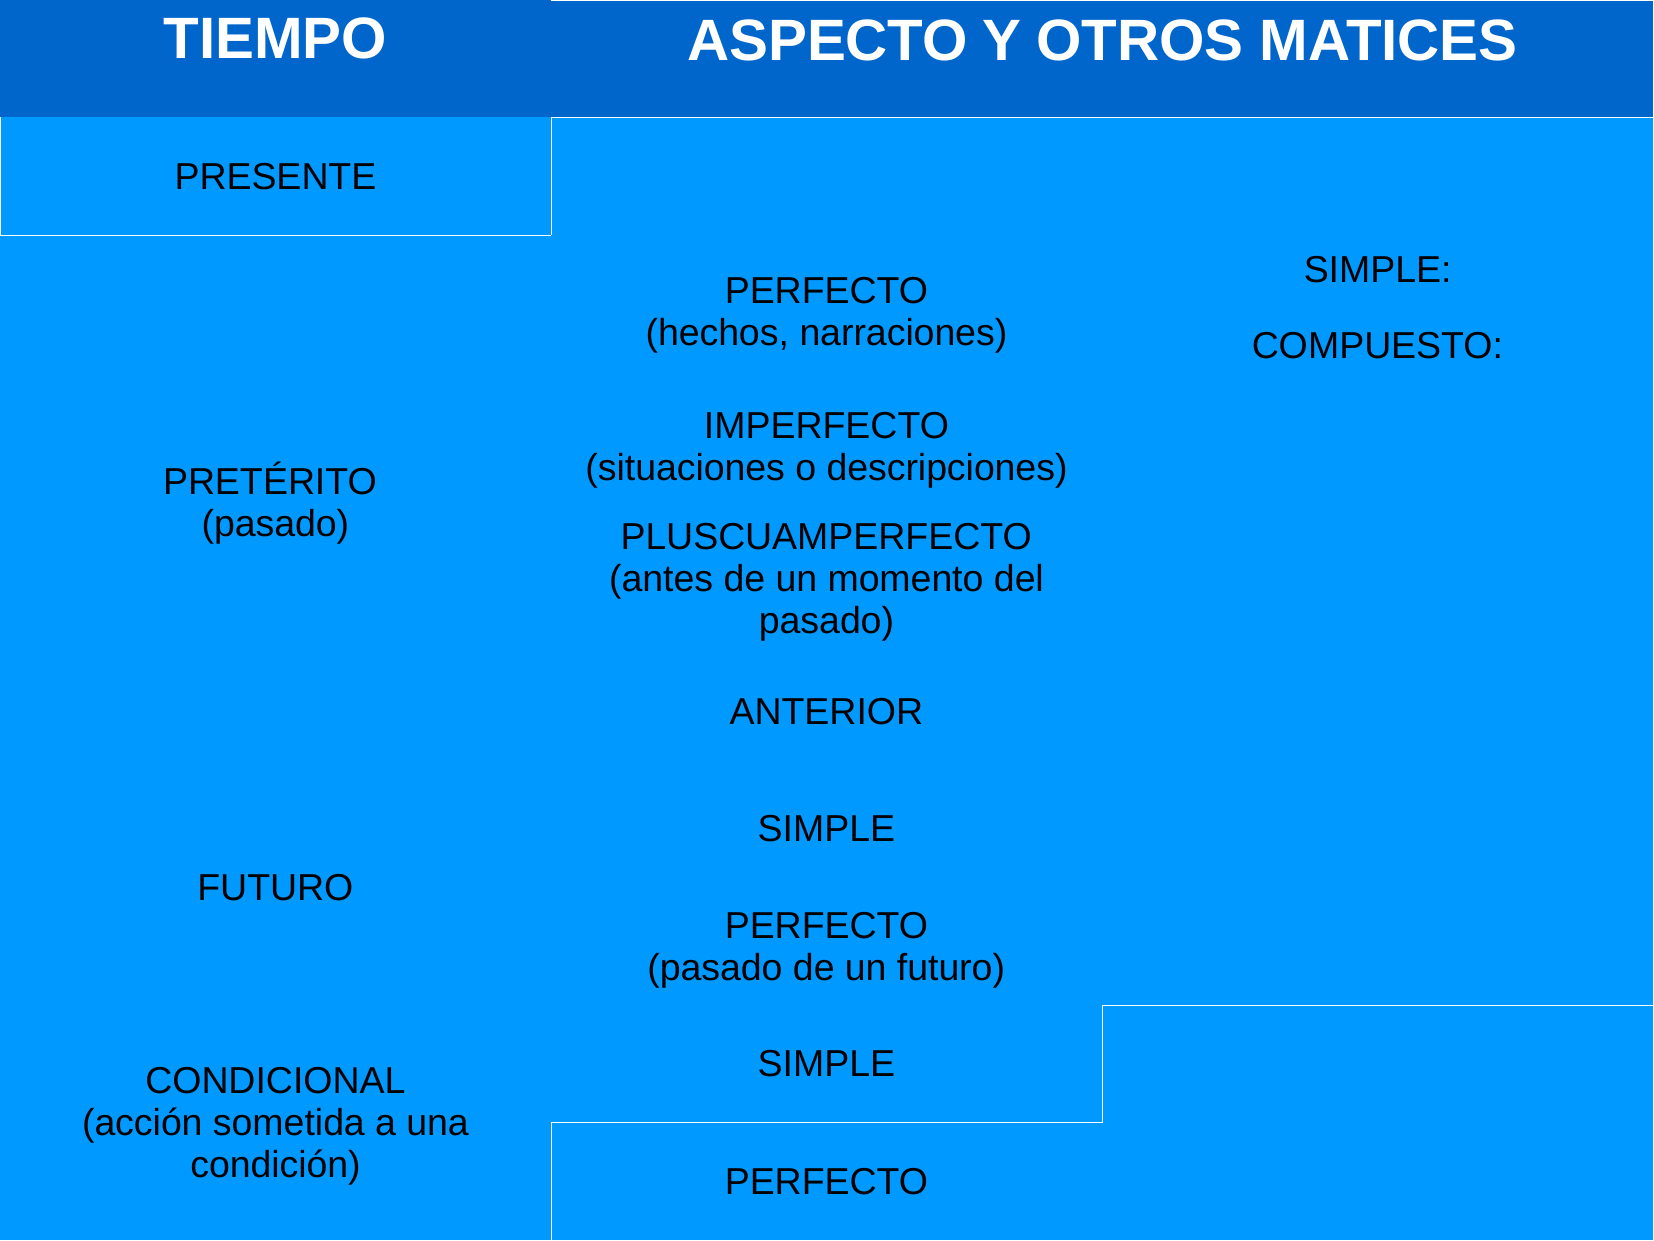

| TIEMPO | ASPECTO Y OTROS MATICES | |
| --- | --- | --- |
| PRESENTE | | |
| PRETÉRITO (pasado) | PERFECTO (hechos, narraciones) | SIMPLE: |
| | | COMPUESTO: |
| | IMPERFECTO (situaciones o descripciones) | |
| | PLUSCUAMPERFECTO (antes de un momento del pasado) | |
| | ANTERIOR | |
| FUTURO | SIMPLE | |
| | PERFECTO (pasado de un futuro) | |
| CONDICIONAL (acción sometida a una condición) | SIMPLE | |
| | PERFECTO | |